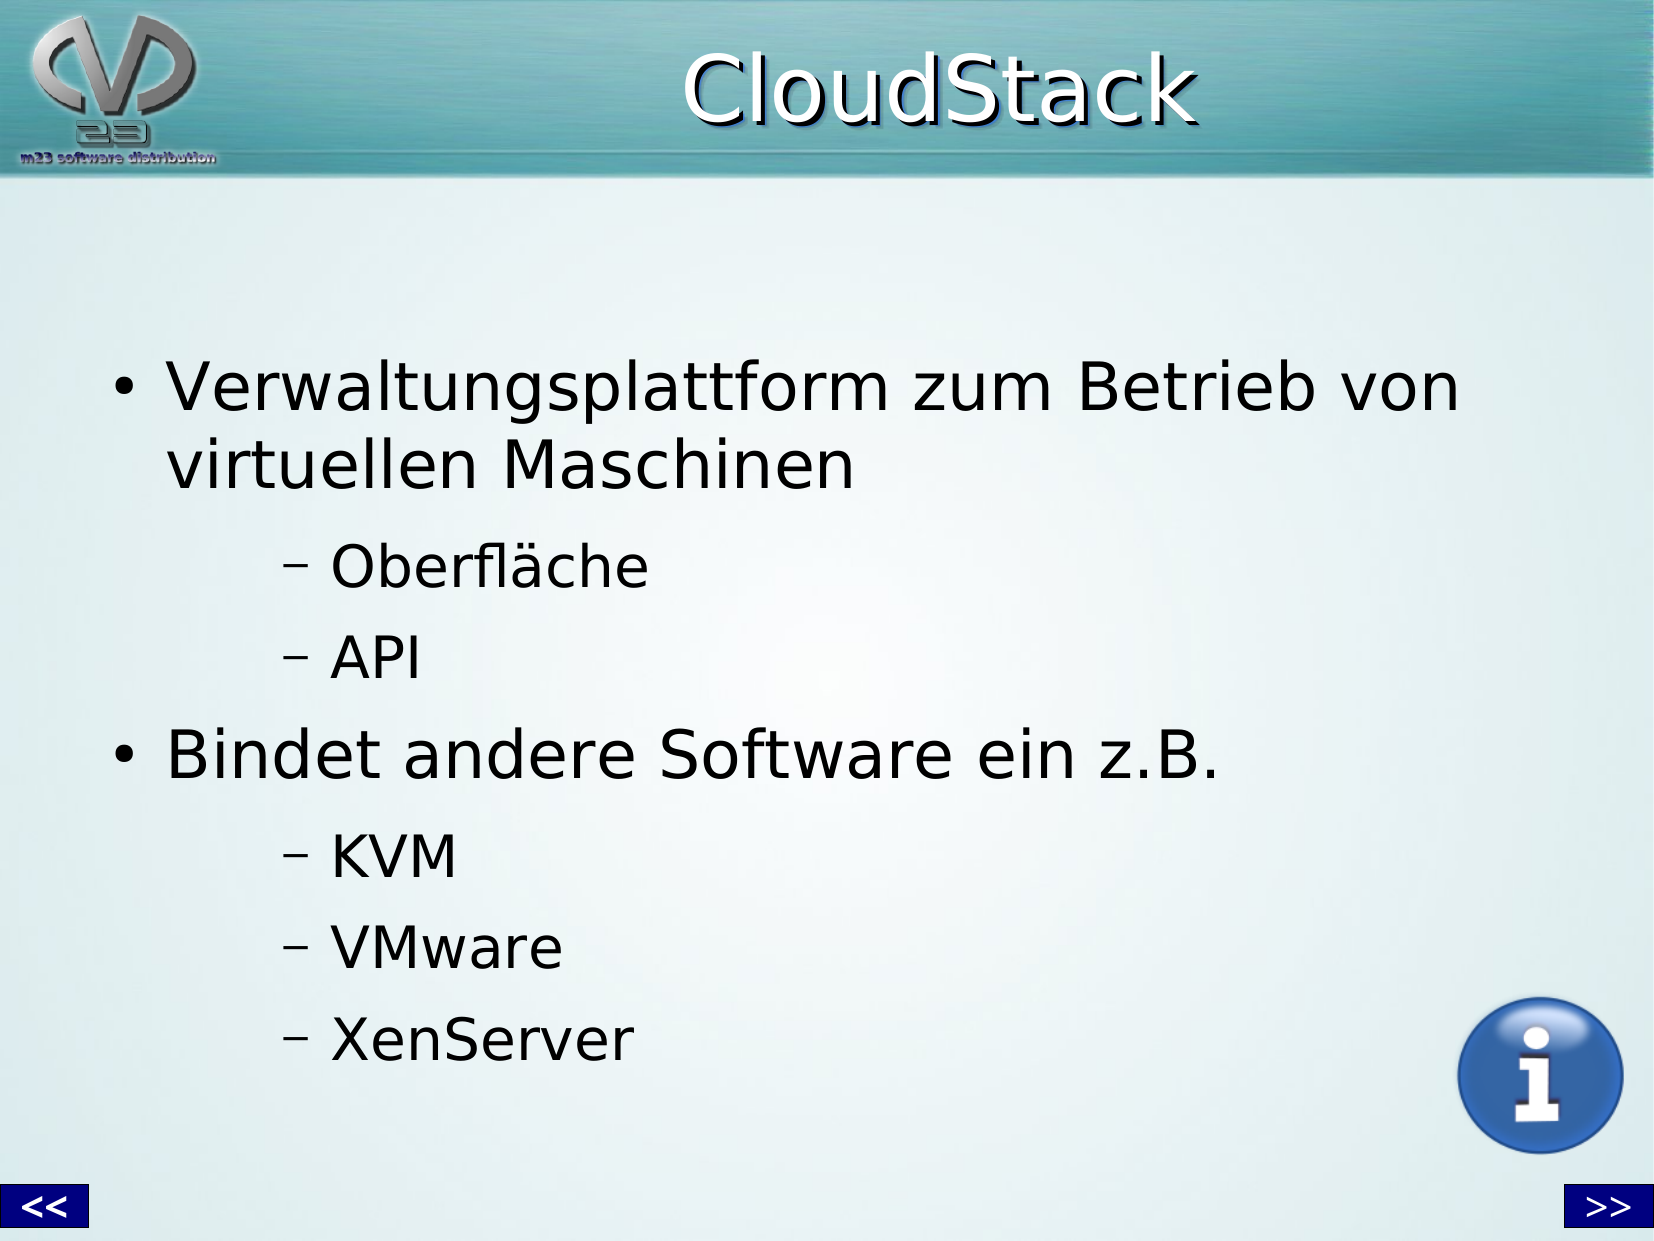

# CloudStack
Verwaltungsplattform zum Betrieb von virtuellen Maschinen
Oberfläche
API
Bindet andere Software ein z.B.
KVM
VMware
XenServer